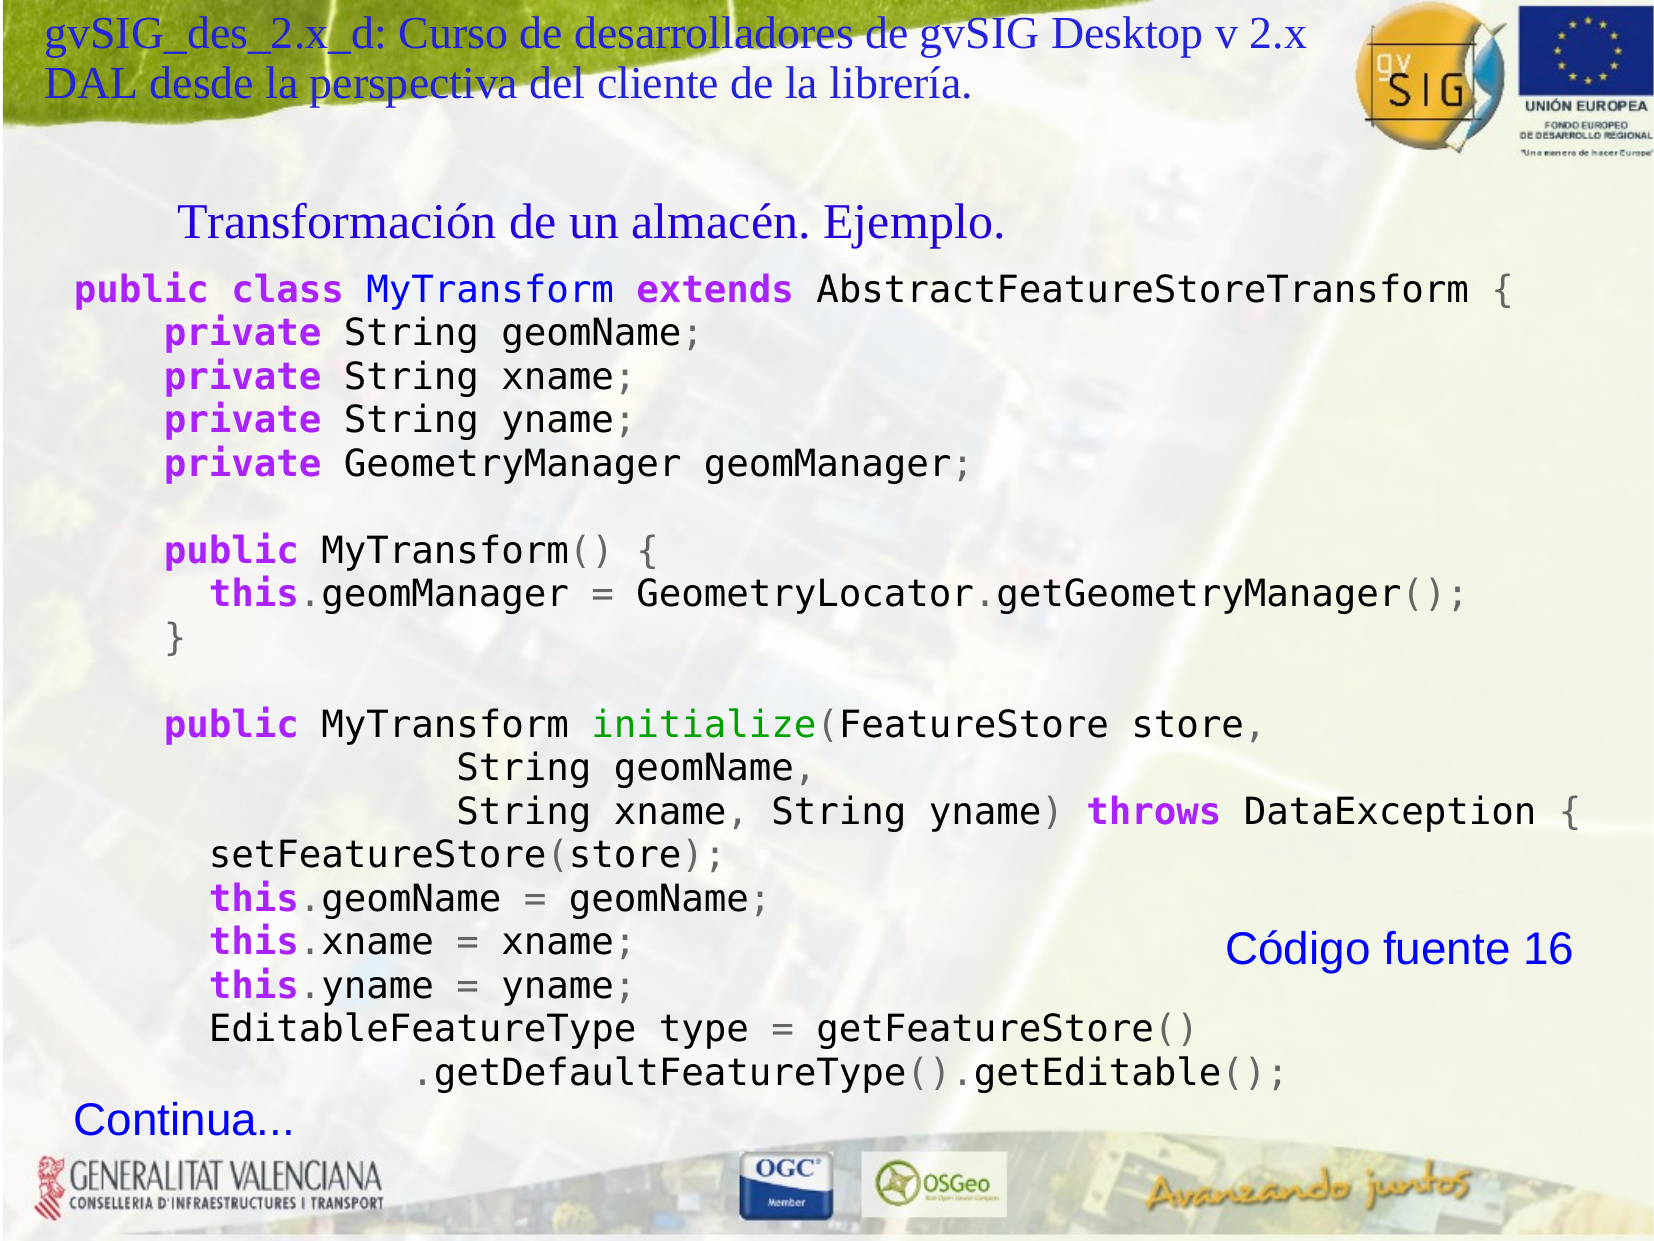

# Transformación de un almacén. Ejemplo.
public class MyTransform extends AbstractFeatureStoreTransform {
 private String geomName;
 private String xname;
 private String yname;
 private GeometryManager geomManager;
 public MyTransform() {
 this.geomManager = GeometryLocator.getGeometryManager();
 }
 public MyTransform initialize(FeatureStore store,
 String geomName,
 String xname, String yname) throws DataException {
 setFeatureStore(store);
 this.geomName = geomName;
 this.xname = xname;
 this.yname = yname;
 EditableFeatureType type = getFeatureStore()
 .getDefaultFeatureType().getEditable();
Continua...
Código fuente 16